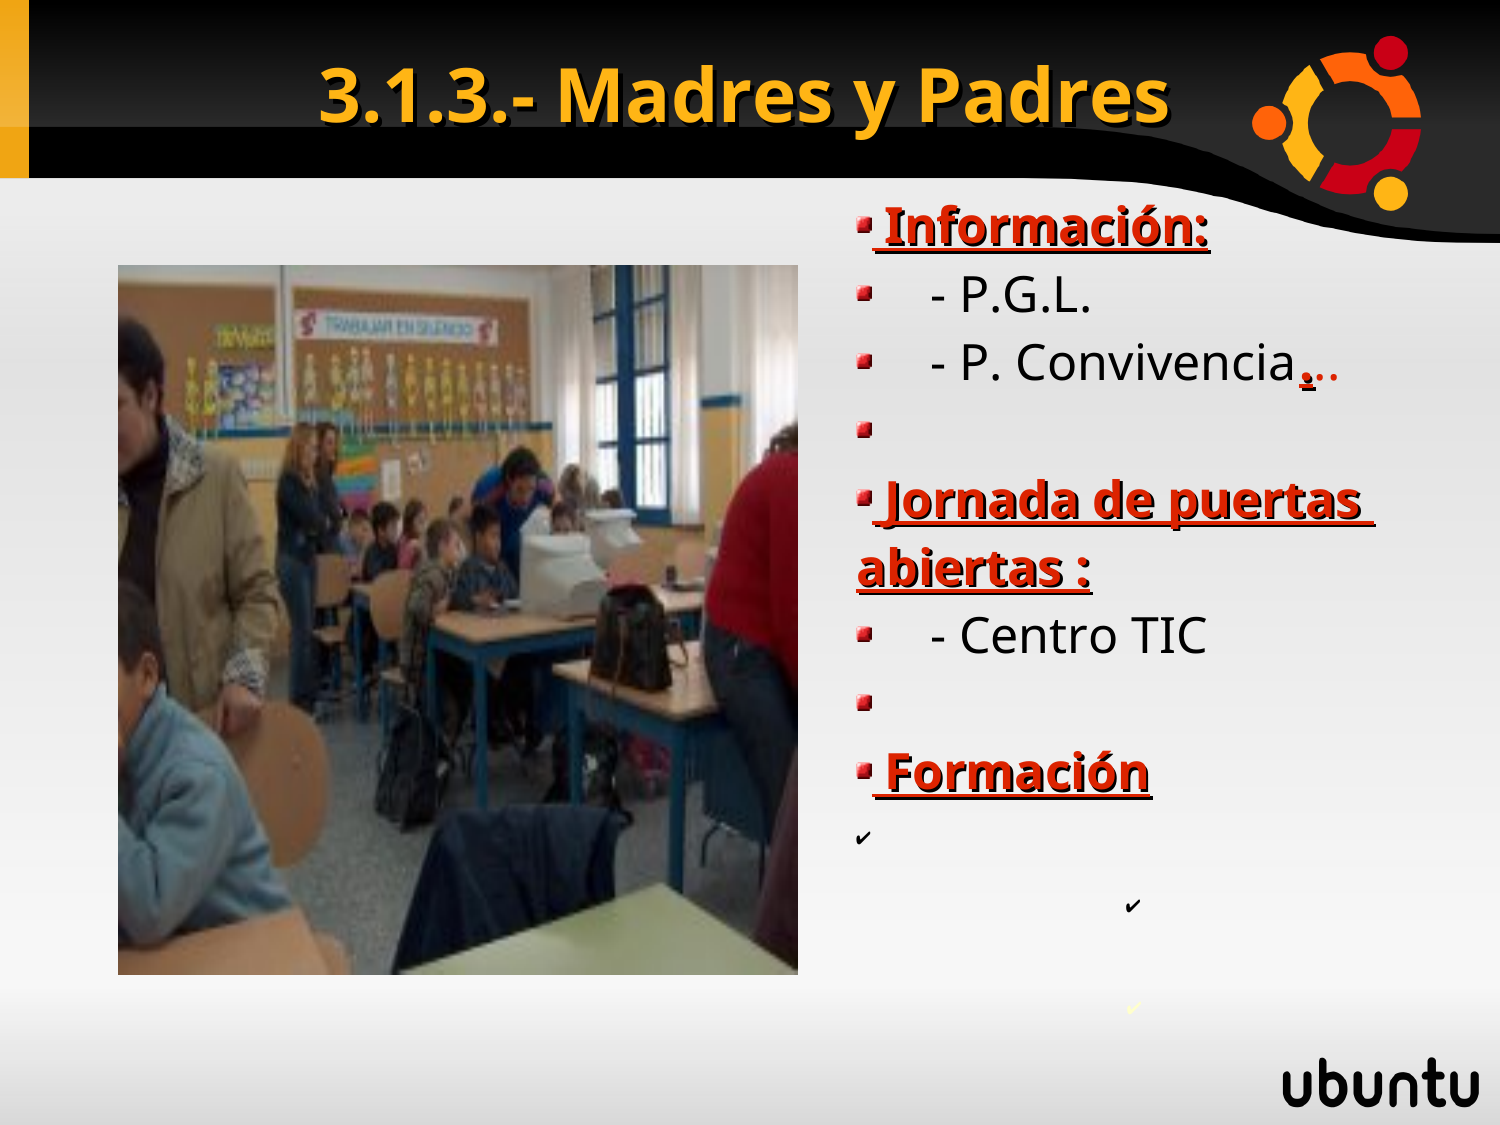

# 3.1.3.- Madres y Padres
 Información:
	- P.G.L.
	- P. Convivencia	...
 Jornada de puertas abiertas :
	- Centro TIC
 Formación